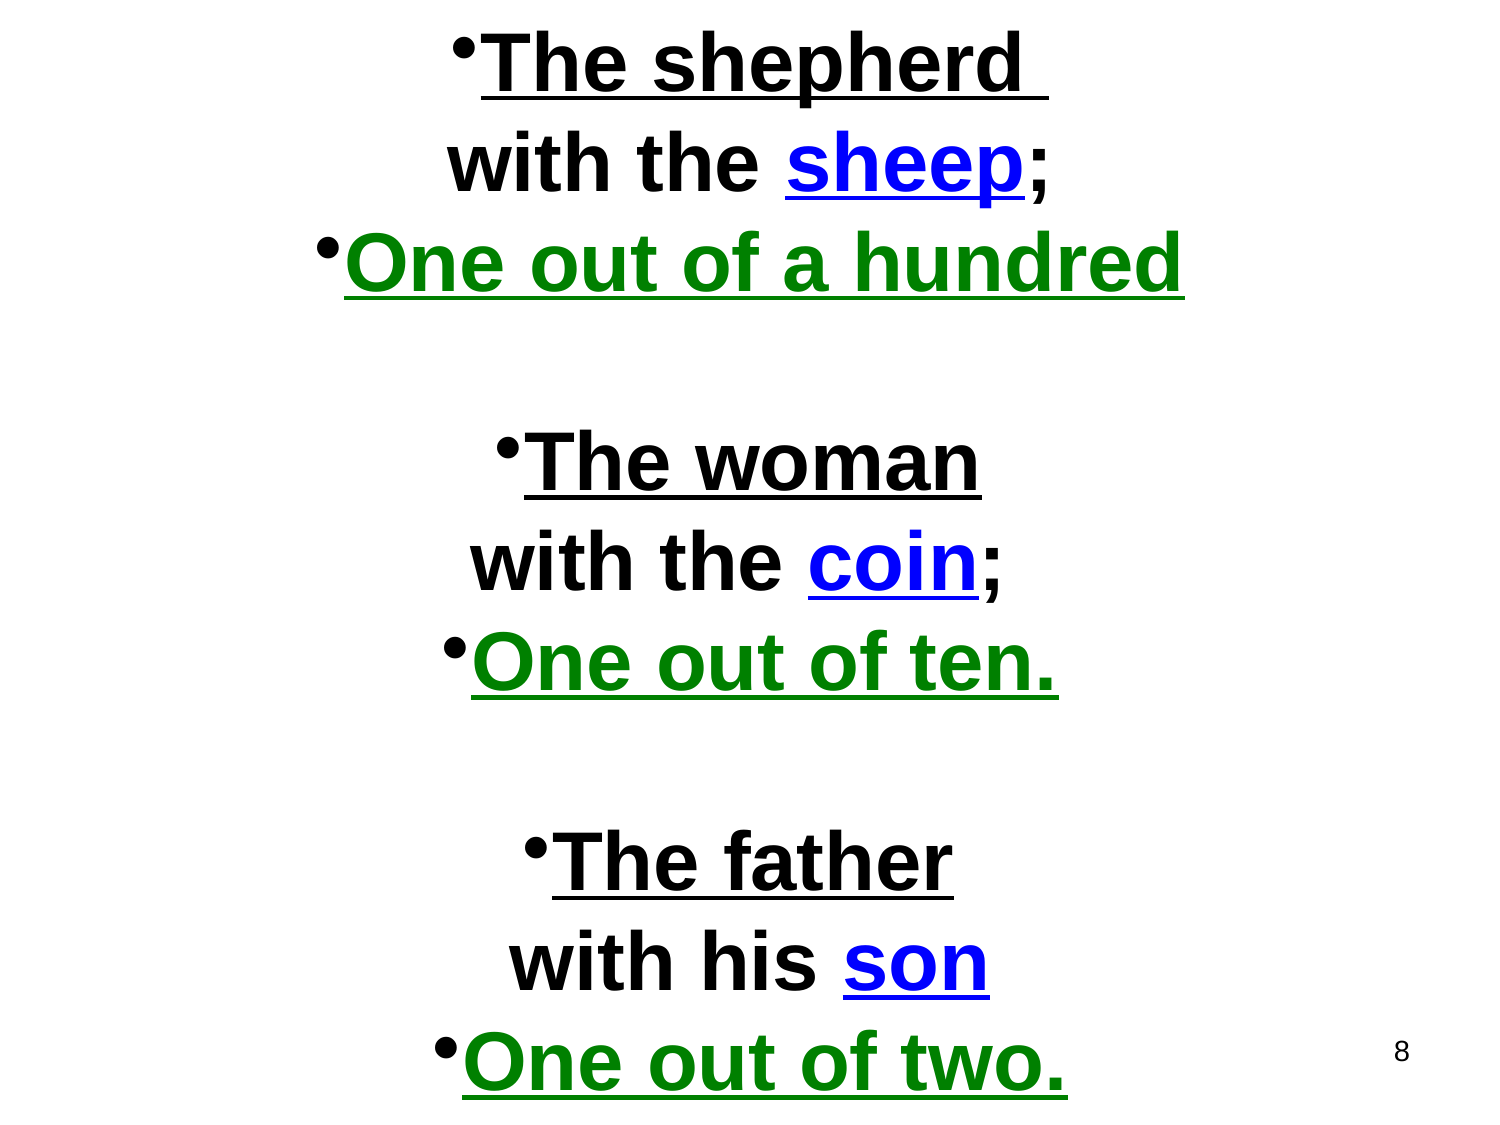

The shepherd
with the sheep;
One out of a hundred
h
The woman
with the coin;
One out of ten.
h
The father
with his son
One out of two.